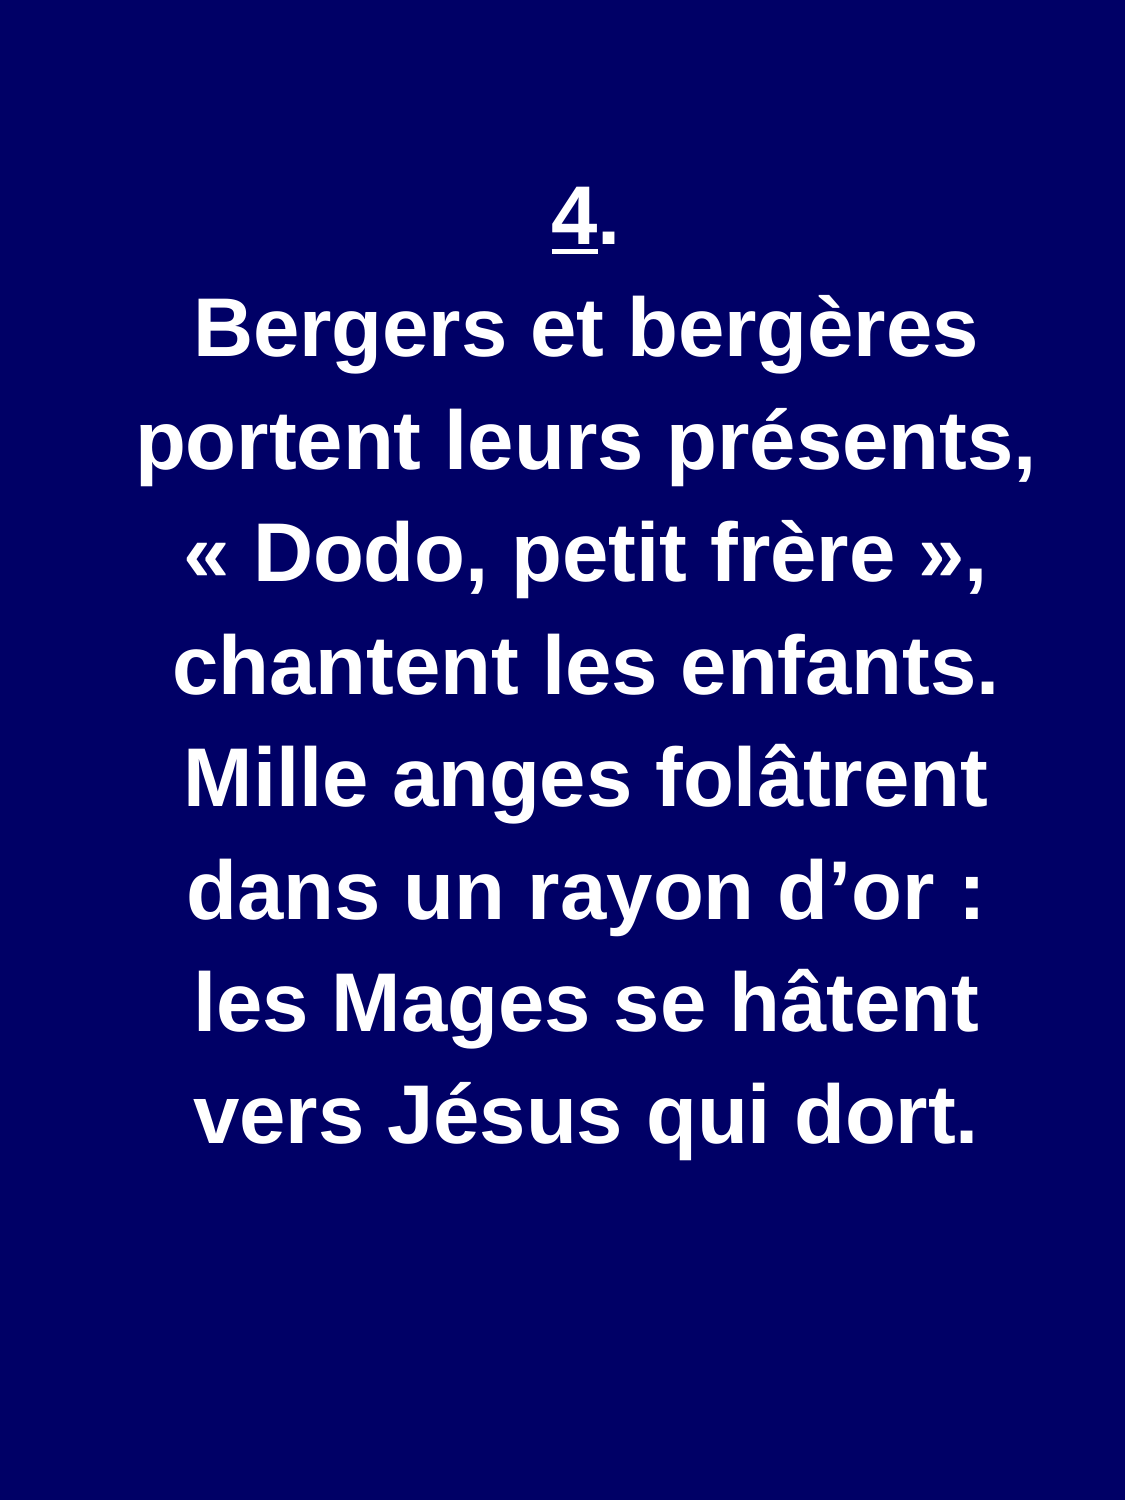

# 4.
Bergers et bergères
portent leurs présents,
« Dodo, petit frère »,
chantent les enfants.
Mille anges folâtrent
dans un rayon d’or :
les Mages se hâtent
vers Jésus qui dort.